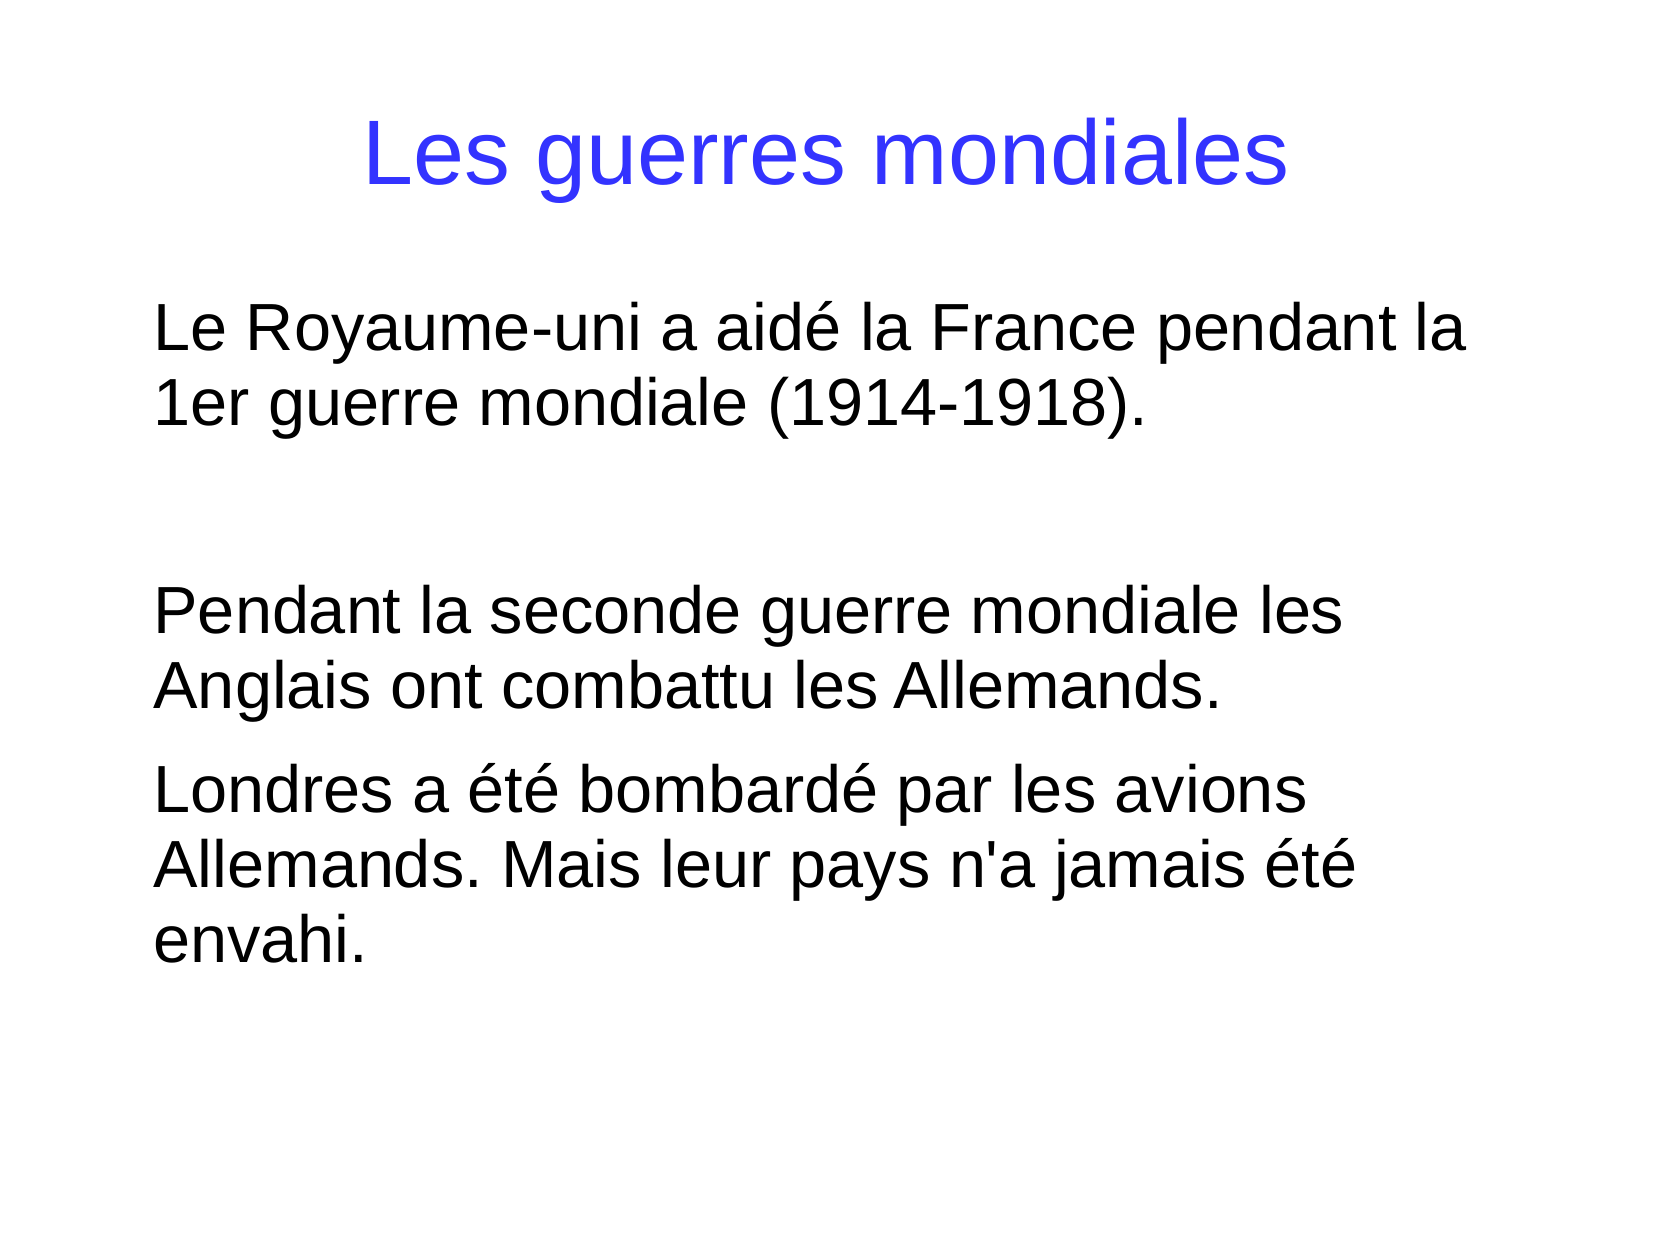

# Les guerres mondiales
Le Royaume-uni a aidé la France pendant la 1er guerre mondiale (1914-1918).
Pendant la seconde guerre mondiale les Anglais ont combattu les Allemands.
Londres a été bombardé par les avions Allemands. Mais leur pays n'a jamais été envahi.